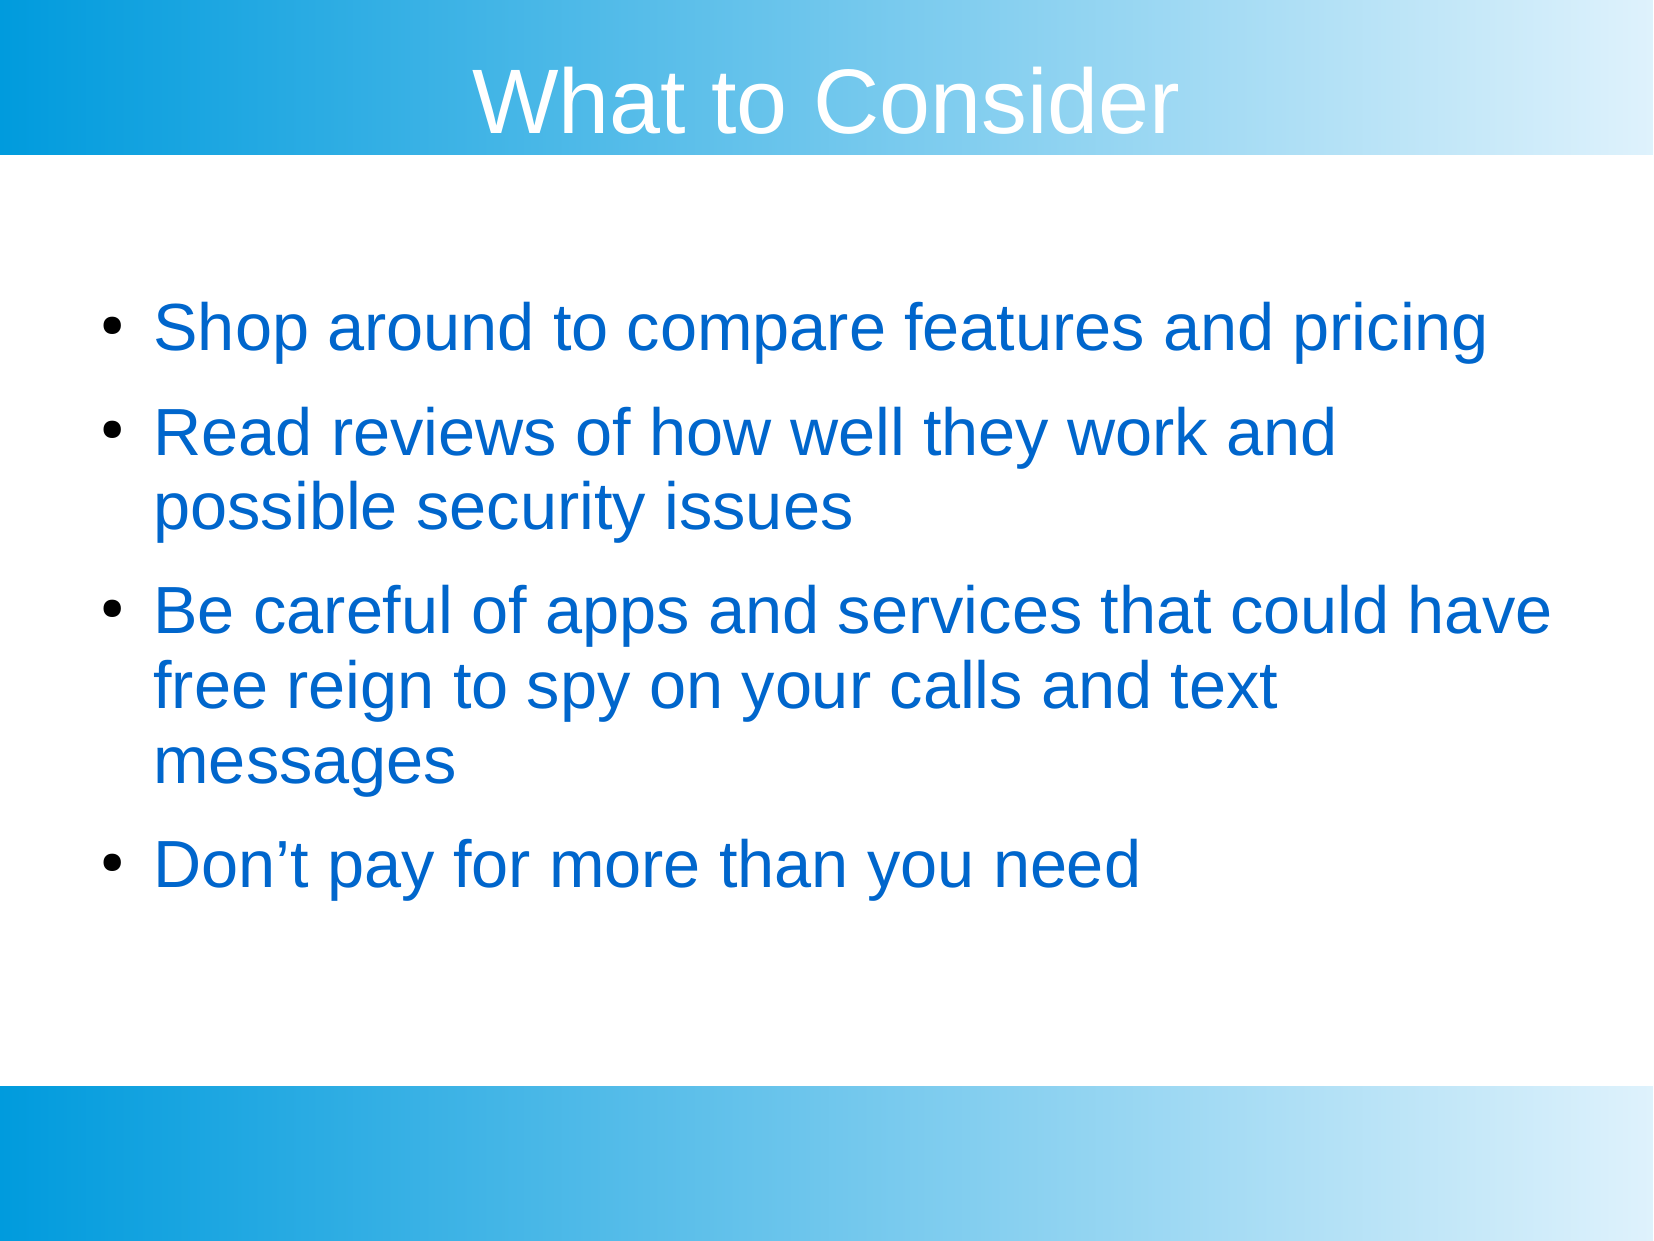

# What to Consider
Shop around to compare features and pricing
Read reviews of how well they work and possible security issues
Be careful of apps and services that could have free reign to spy on your calls and text messages
Don’t pay for more than you need